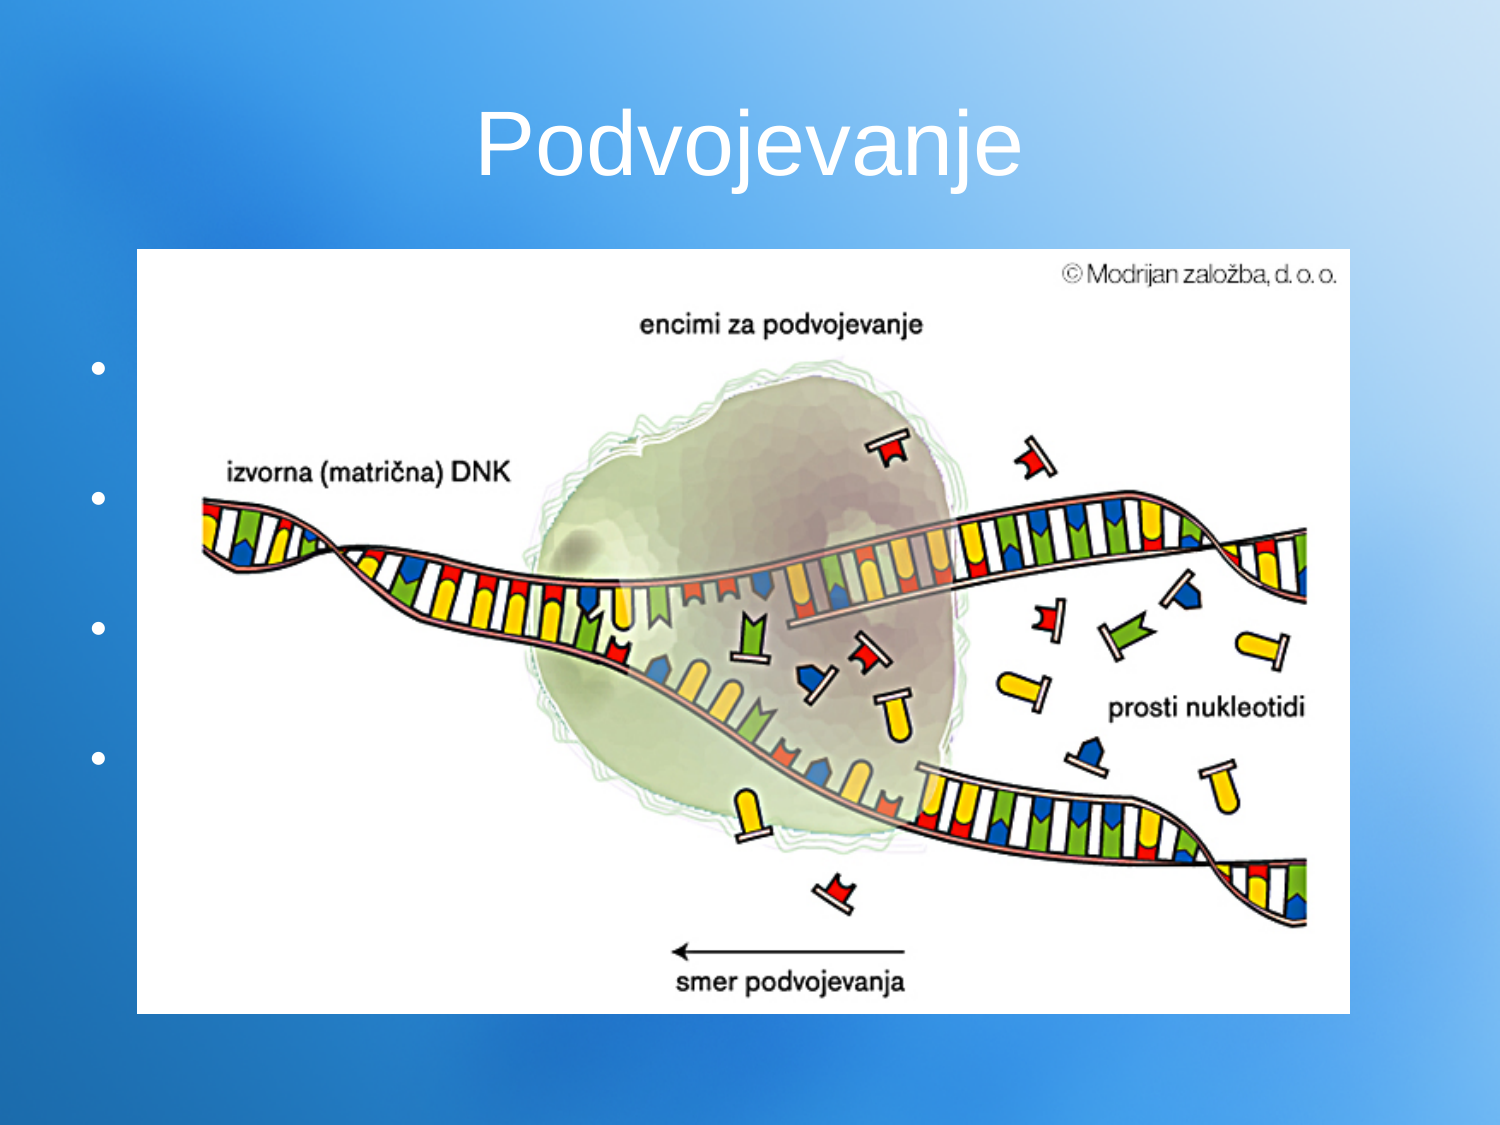

# Podvojevanje
Pred celično delitvijo
Podvojevanje dednega materiala
Komplementarni nukleotidi
DNK-polimeraza, ligaza